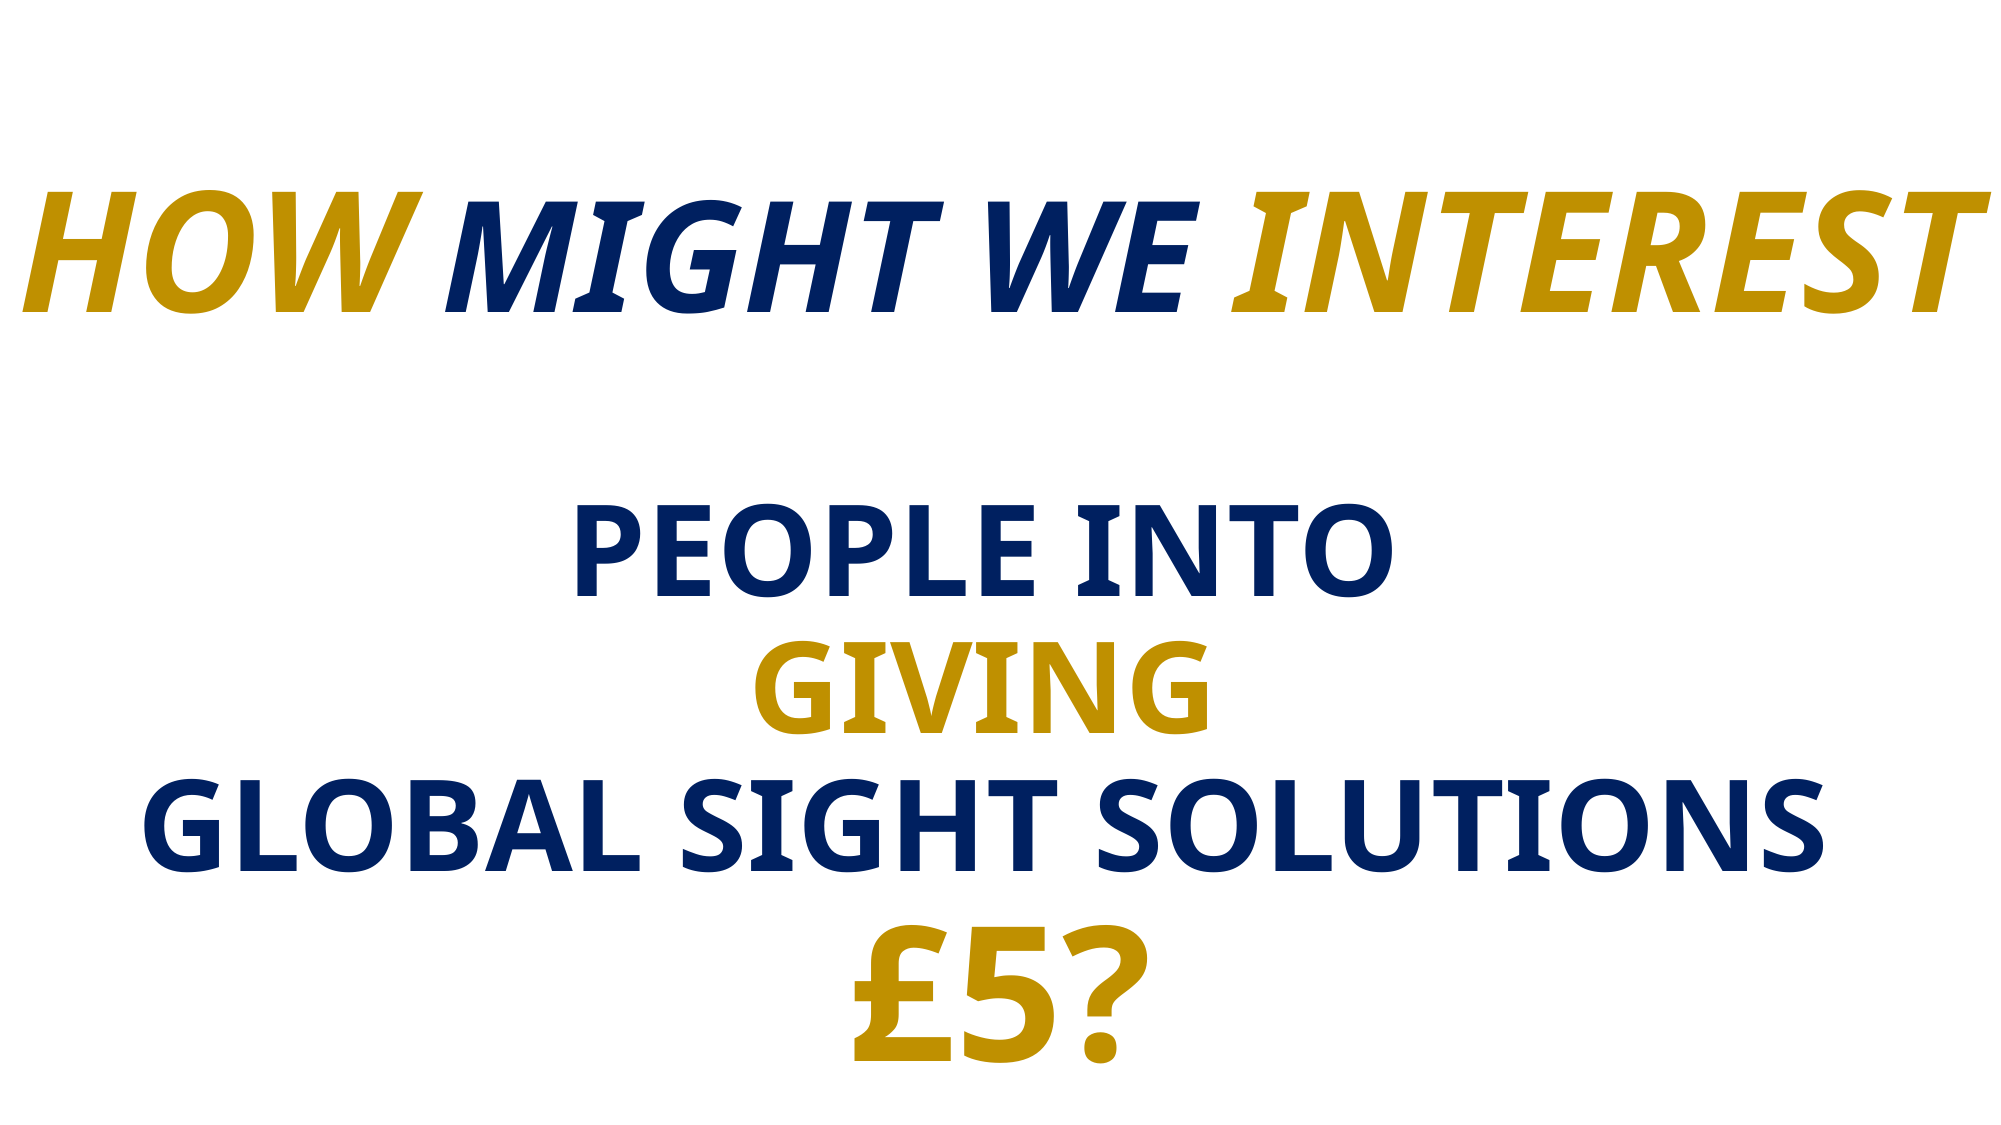

# HOW MIGHT WE INTEREST PEOPLE INTO GIVING GLOBAL SIGHT SOLUTIONS £5?